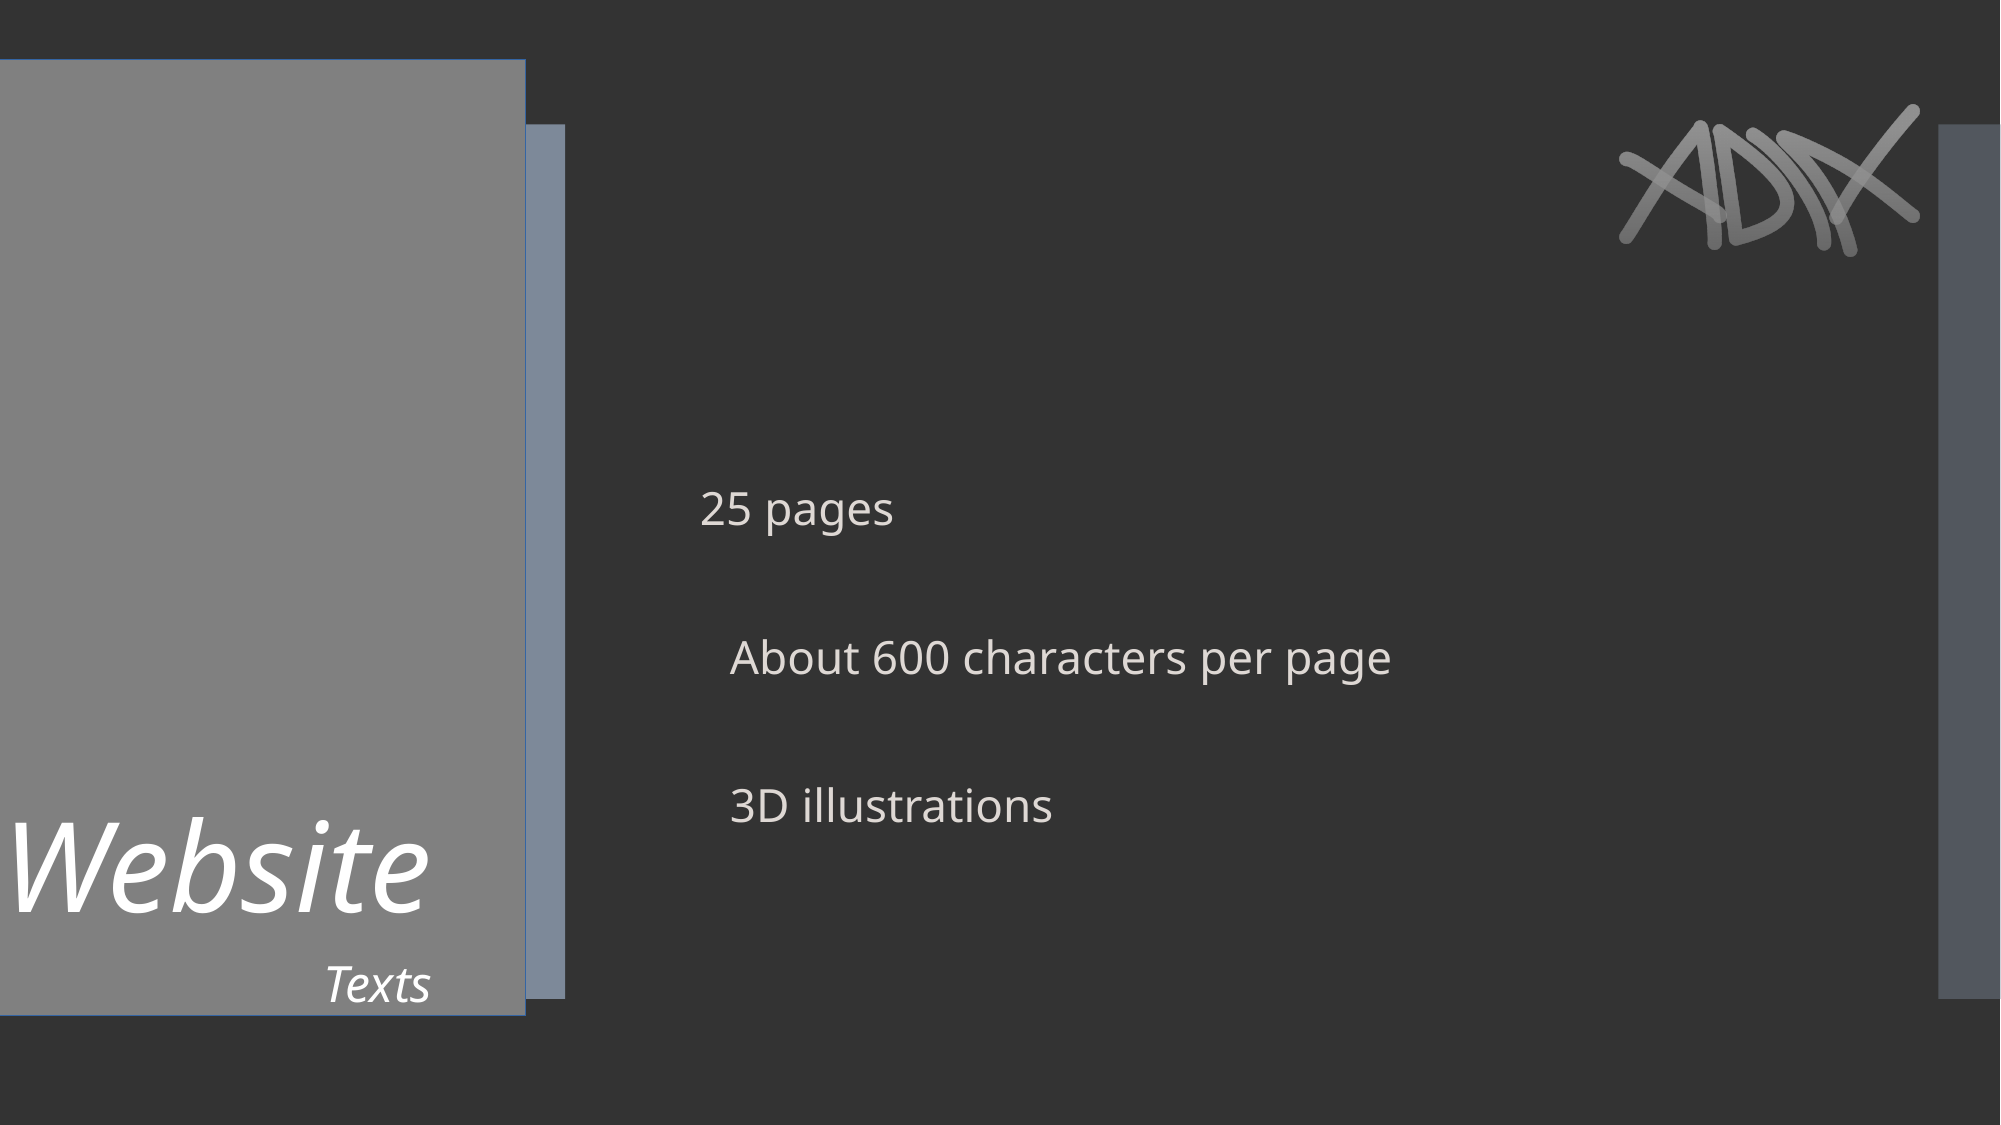

# 25 pages
About 600 characters per page
3D illustrations
Website
Texts